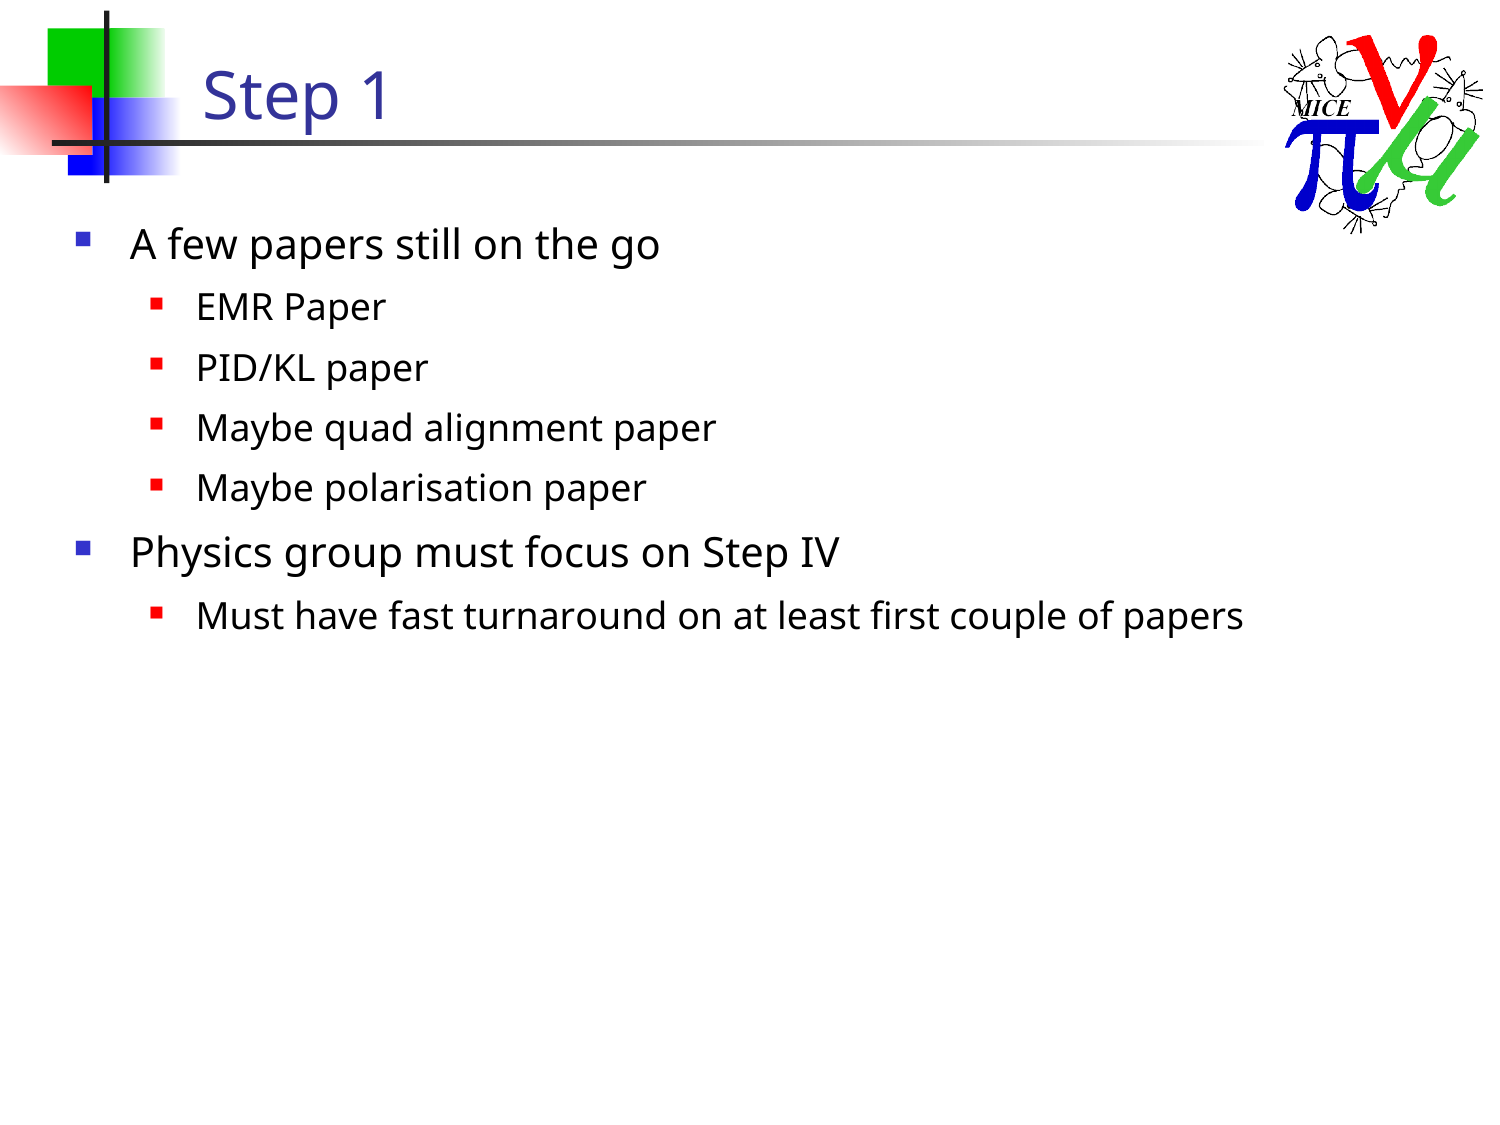

Step 1
# A few papers still on the go
EMR Paper
PID/KL paper
Maybe quad alignment paper
Maybe polarisation paper
Physics group must focus on Step IV
Must have fast turnaround on at least first couple of papers